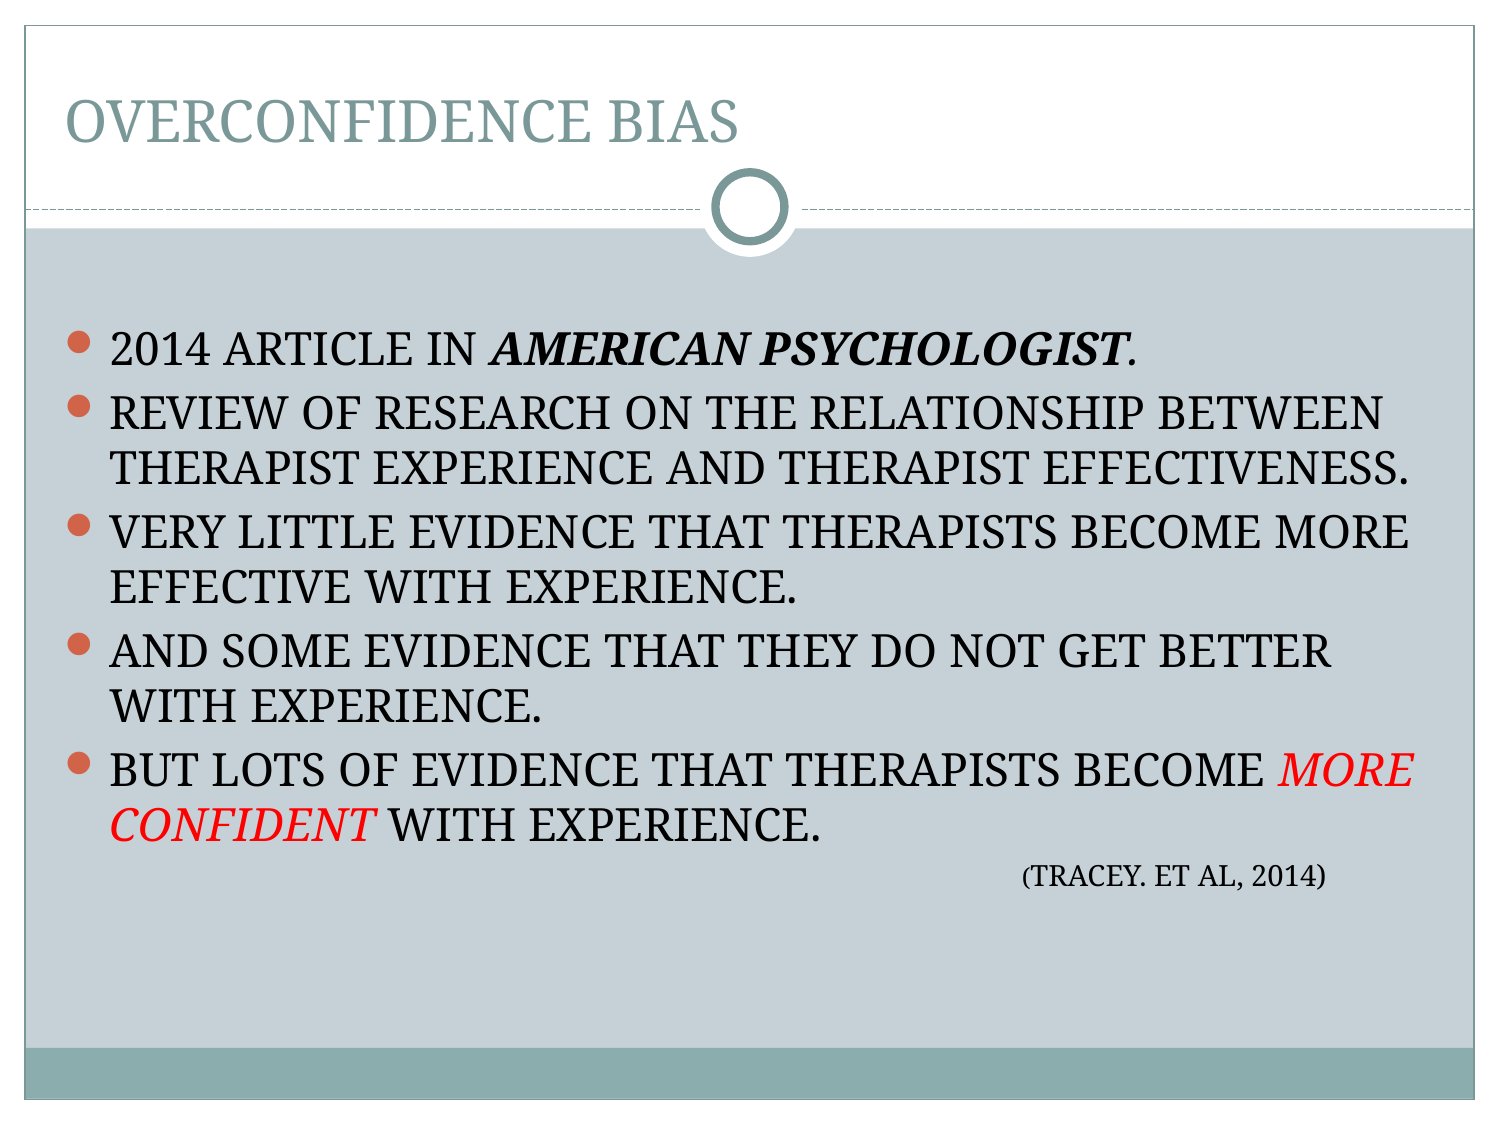

# OVERCONFIDENCE BIAS
2014 ARTICLE IN AMERICAN PSYCHOLOGIST.
REVIEW OF RESEARCH ON THE RELATIONSHIP BETWEEN THERAPIST EXPERIENCE AND THERAPIST EFFECTIVENESS.
VERY LITTLE EVIDENCE THAT THERAPISTS BECOME MORE EFFECTIVE WITH EXPERIENCE.
AND SOME EVIDENCE THAT THEY DO NOT GET BETTER WITH EXPERIENCE.
BUT LOTS OF EVIDENCE THAT THERAPISTS BECOME MORE CONFIDENT WITH EXPERIENCE.
 (TRACEY. ET AL, 2014)